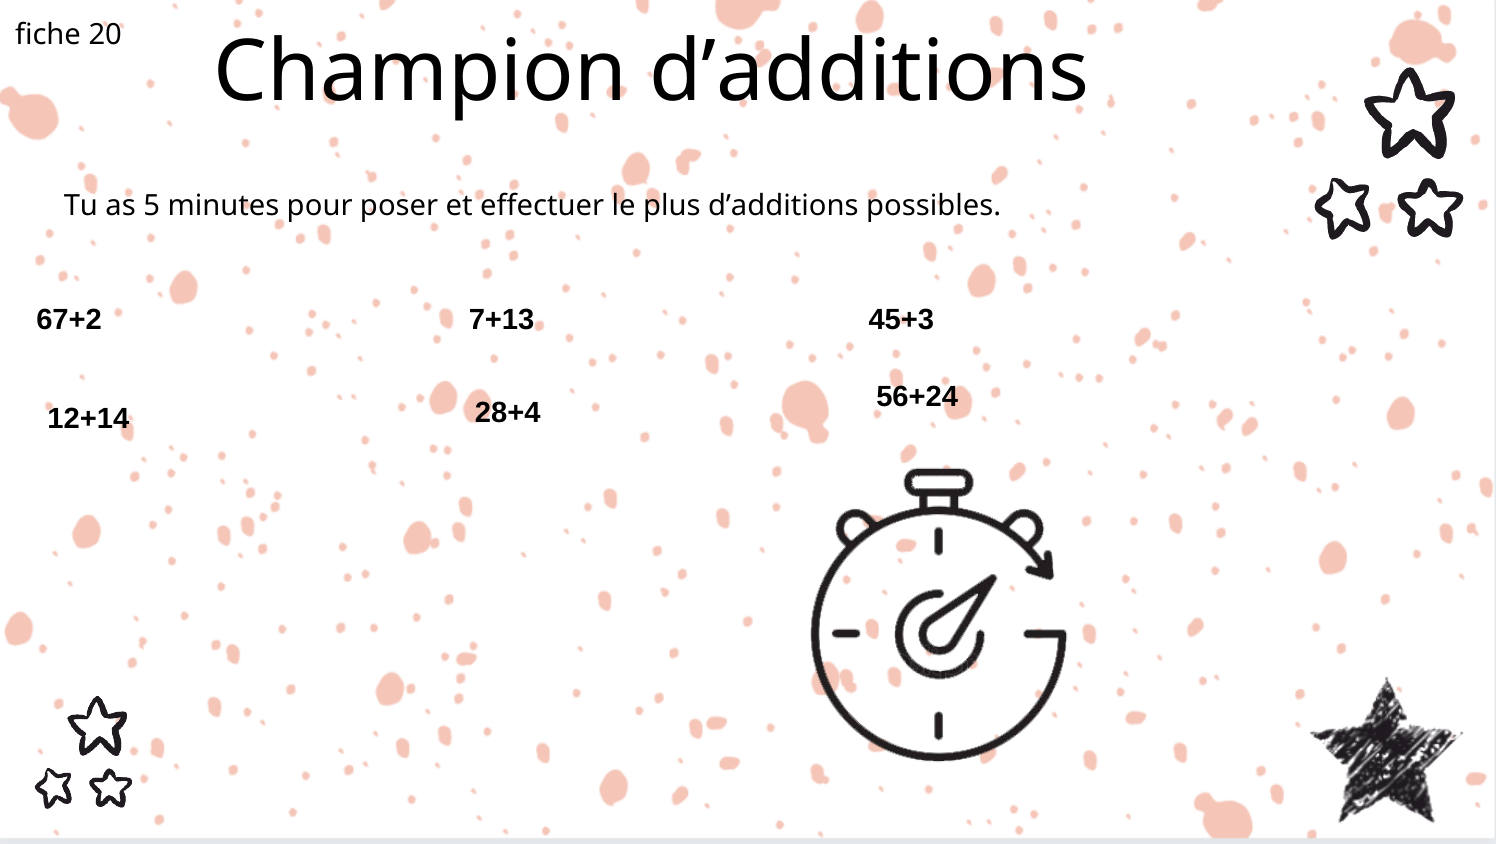

fiche 20
Champion d’additions
Tu as 5 minutes pour poser et effectuer le plus d’additions possibles.
67+2
7+13
45+3
56+24
28+4
12+14